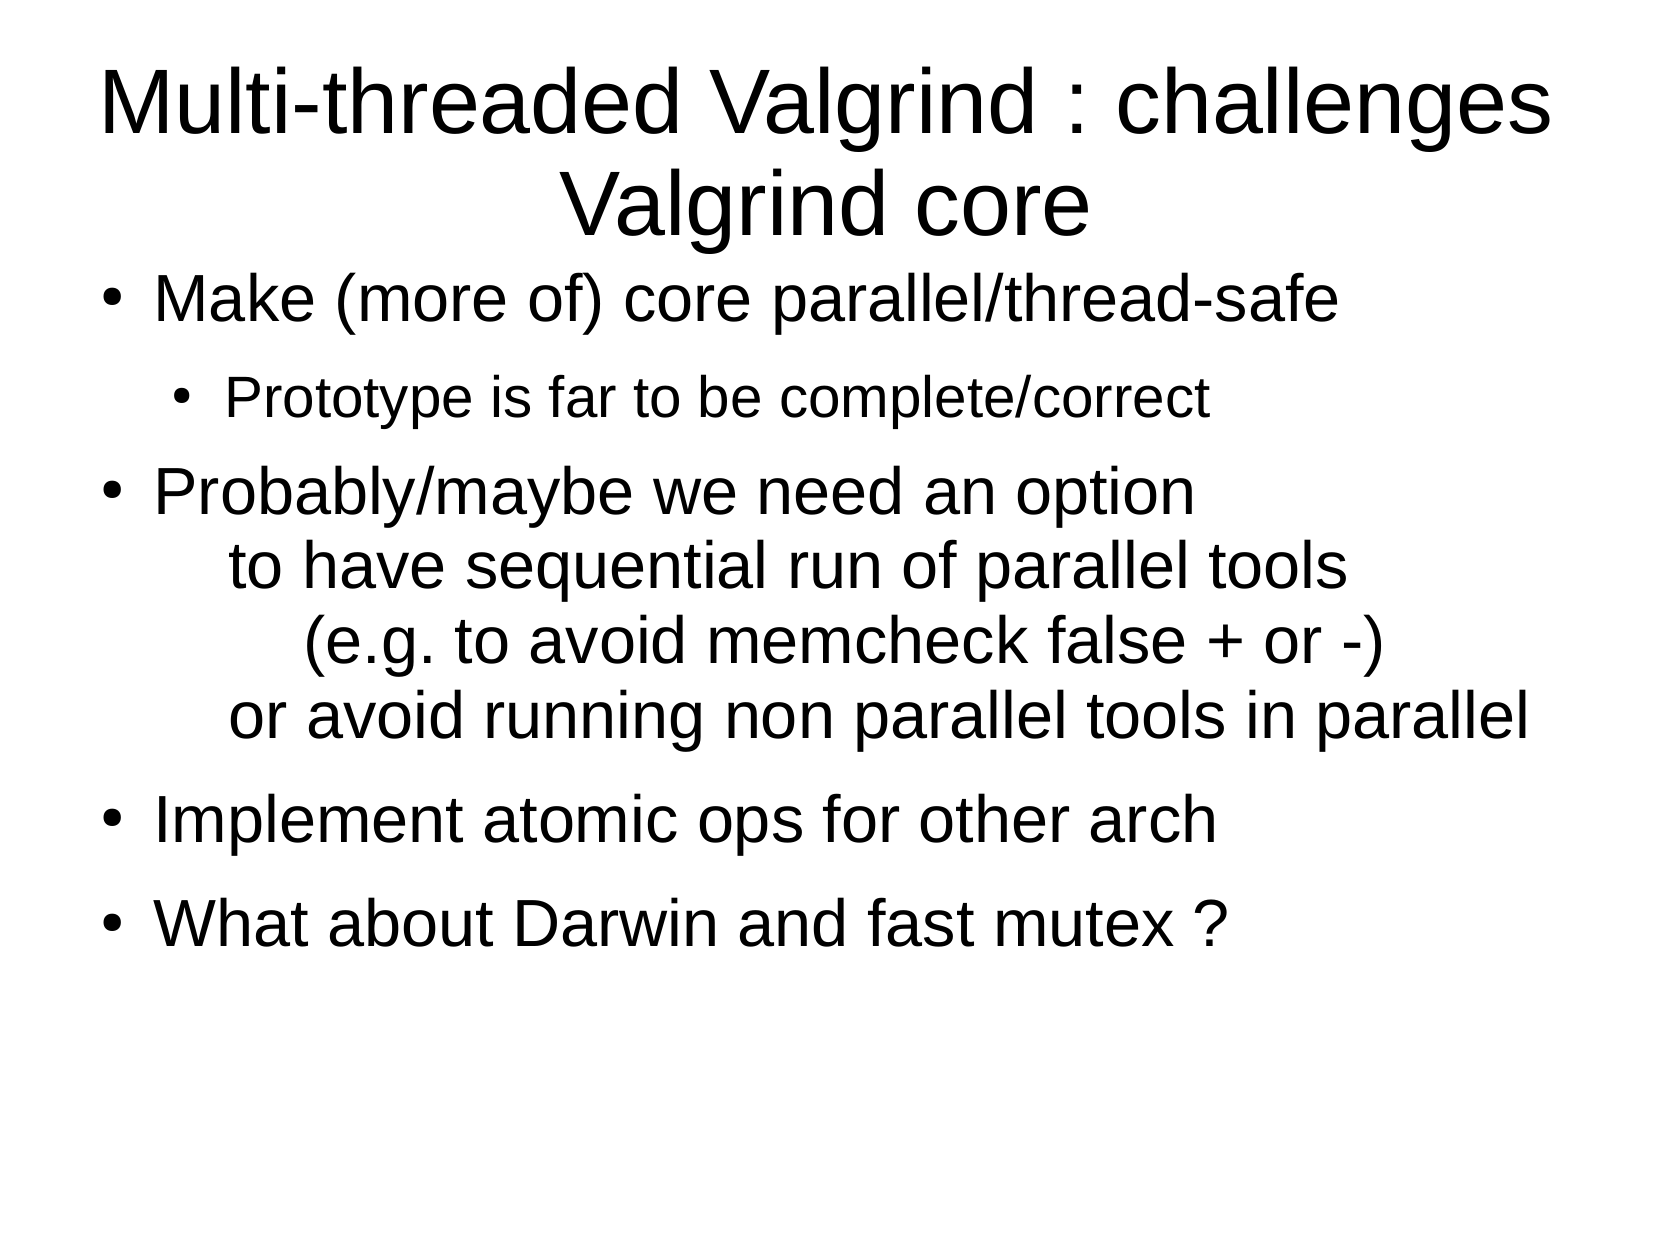

# Multi-threaded Valgrind : challenges Valgrind core
Make (more of) core parallel/thread-safe
Prototype is far to be complete/correct
Probably/maybe we need an option
	to have sequential run of parallel tools
		(e.g. to avoid memcheck false + or -)
	or avoid running non parallel tools in parallel
Implement atomic ops for other arch
What about Darwin and fast mutex ?